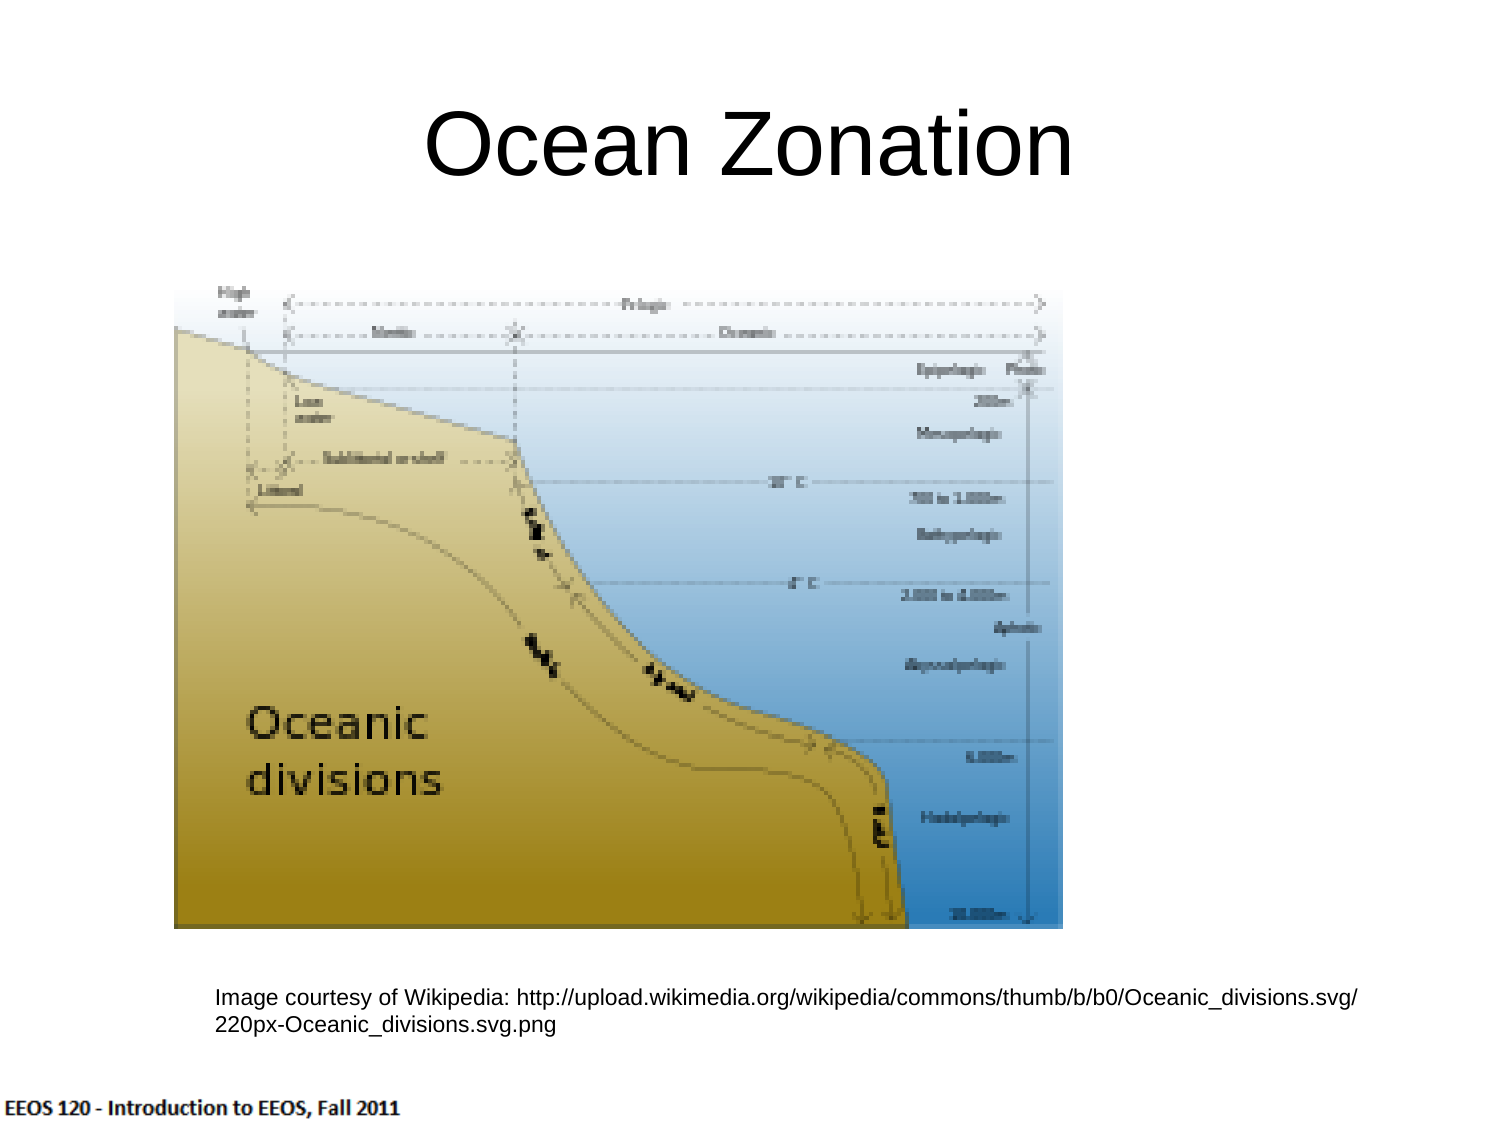

# Ocean Zonation
Image courtesy of Wikipedia: http://upload.wikimedia.org/wikipedia/commons/thumb/b/b0/Oceanic_divisions.svg/220px-Oceanic_divisions.svg.png